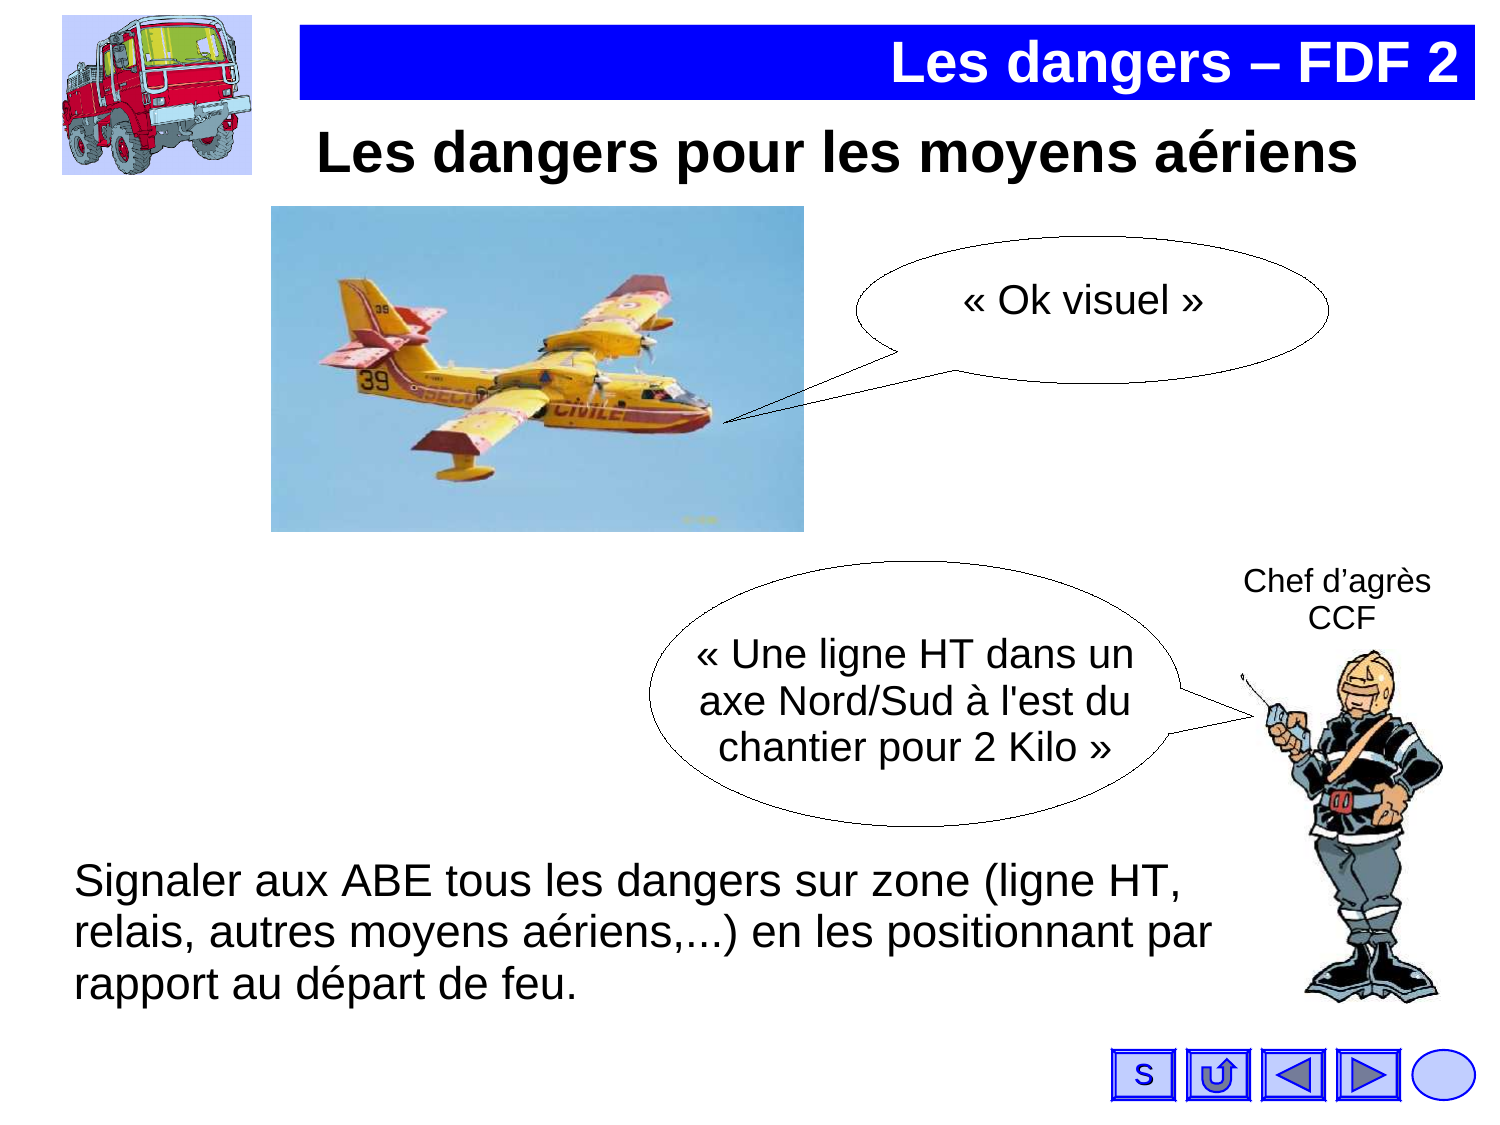

Les dangers – FDF 2
Les dangers pour les moyens aériens
« Ok visuel »
Chef d’agrès
 CCF
« Une ligne HT dans un axe Nord/Sud à l'est du chantier pour 2 Kilo »
Signaler aux ABE tous les dangers sur zone (ligne HT, relais, autres moyens aériens,...) en les positionnant par rapport au départ de feu.